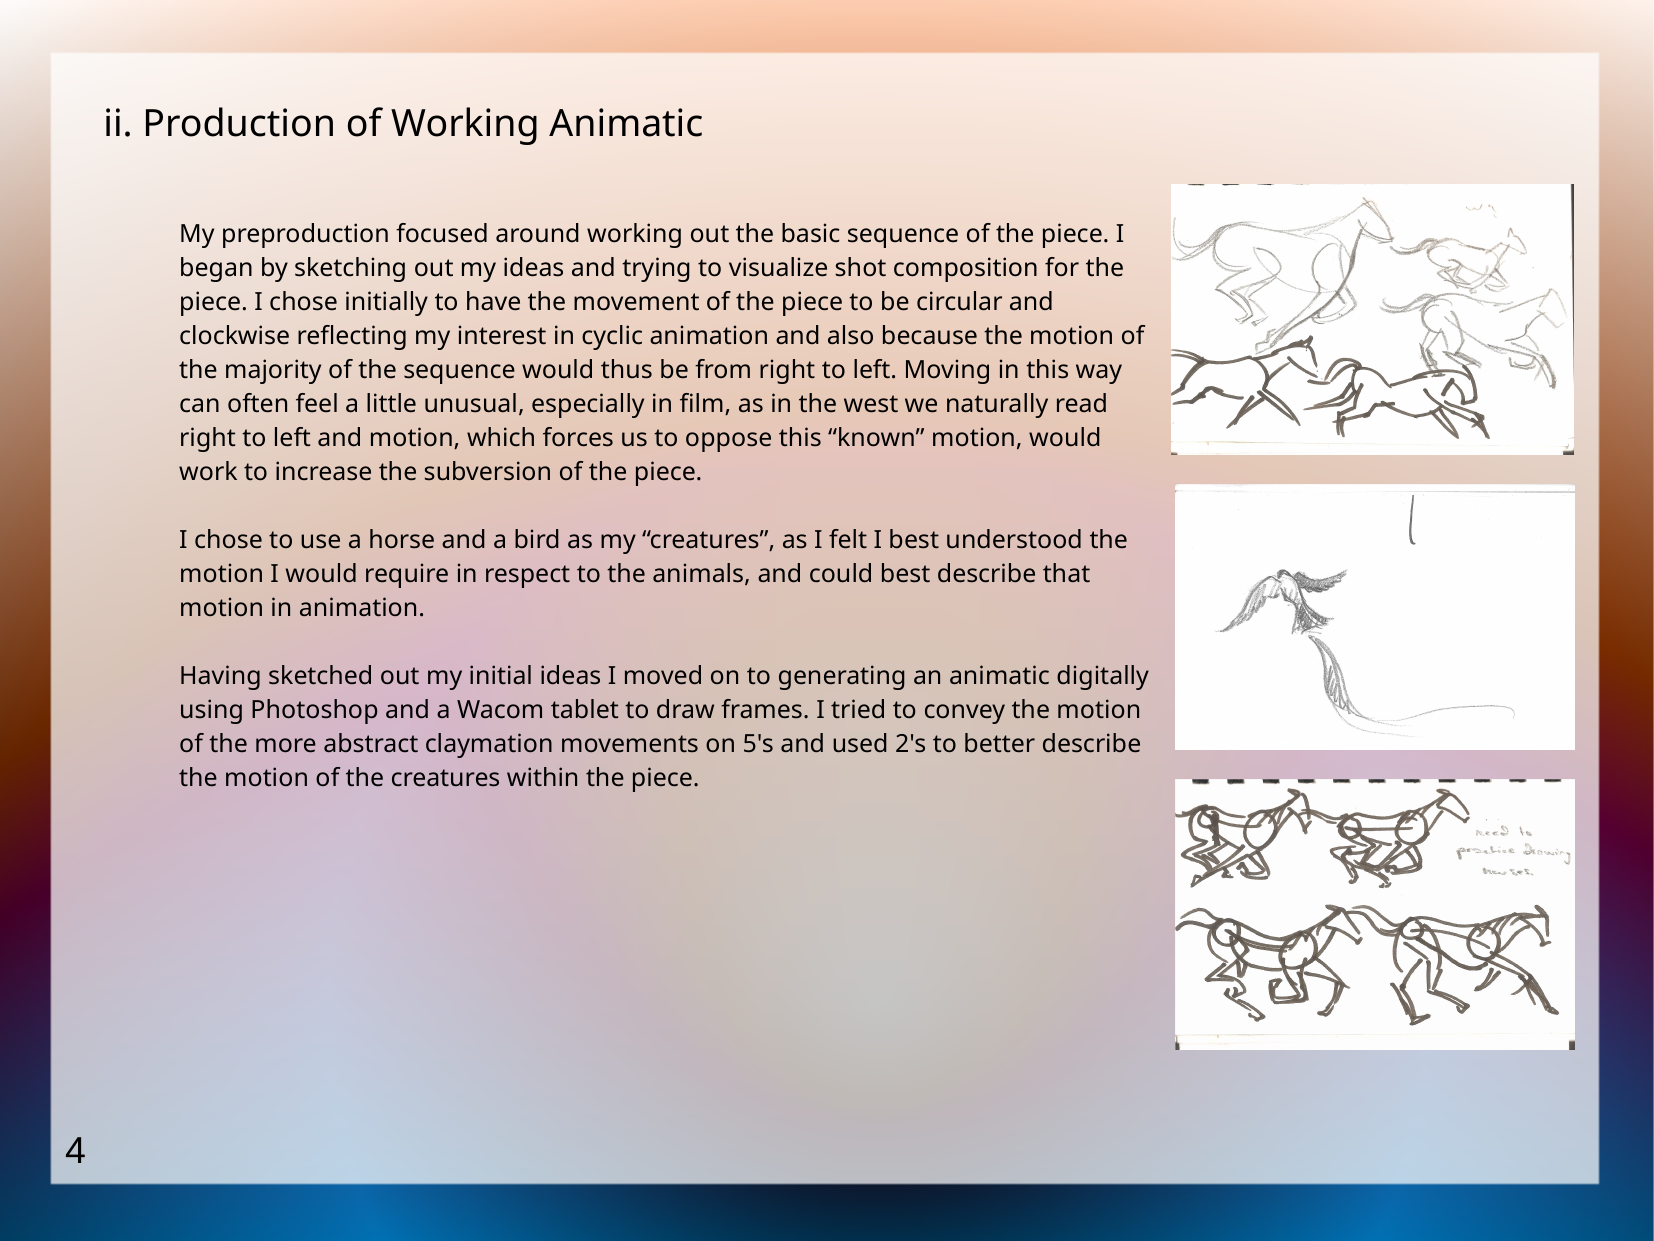

ii. Production of Working Animatic
My preproduction focused around working out the basic sequence of the piece. I began by sketching out my ideas and trying to visualize shot composition for the piece. I chose initially to have the movement of the piece to be circular and clockwise reflecting my interest in cyclic animation and also because the motion of the majority of the sequence would thus be from right to left. Moving in this way can often feel a little unusual, especially in film, as in the west we naturally read right to left and motion, which forces us to oppose this “known” motion, would work to increase the subversion of the piece.
I chose to use a horse and a bird as my “creatures”, as I felt I best understood the motion I would require in respect to the animals, and could best describe that motion in animation.
Having sketched out my initial ideas I moved on to generating an animatic digitally using Photoshop and a Wacom tablet to draw frames. I tried to convey the motion of the more abstract claymation movements on 5's and used 2's to better describe the motion of the creatures within the piece.